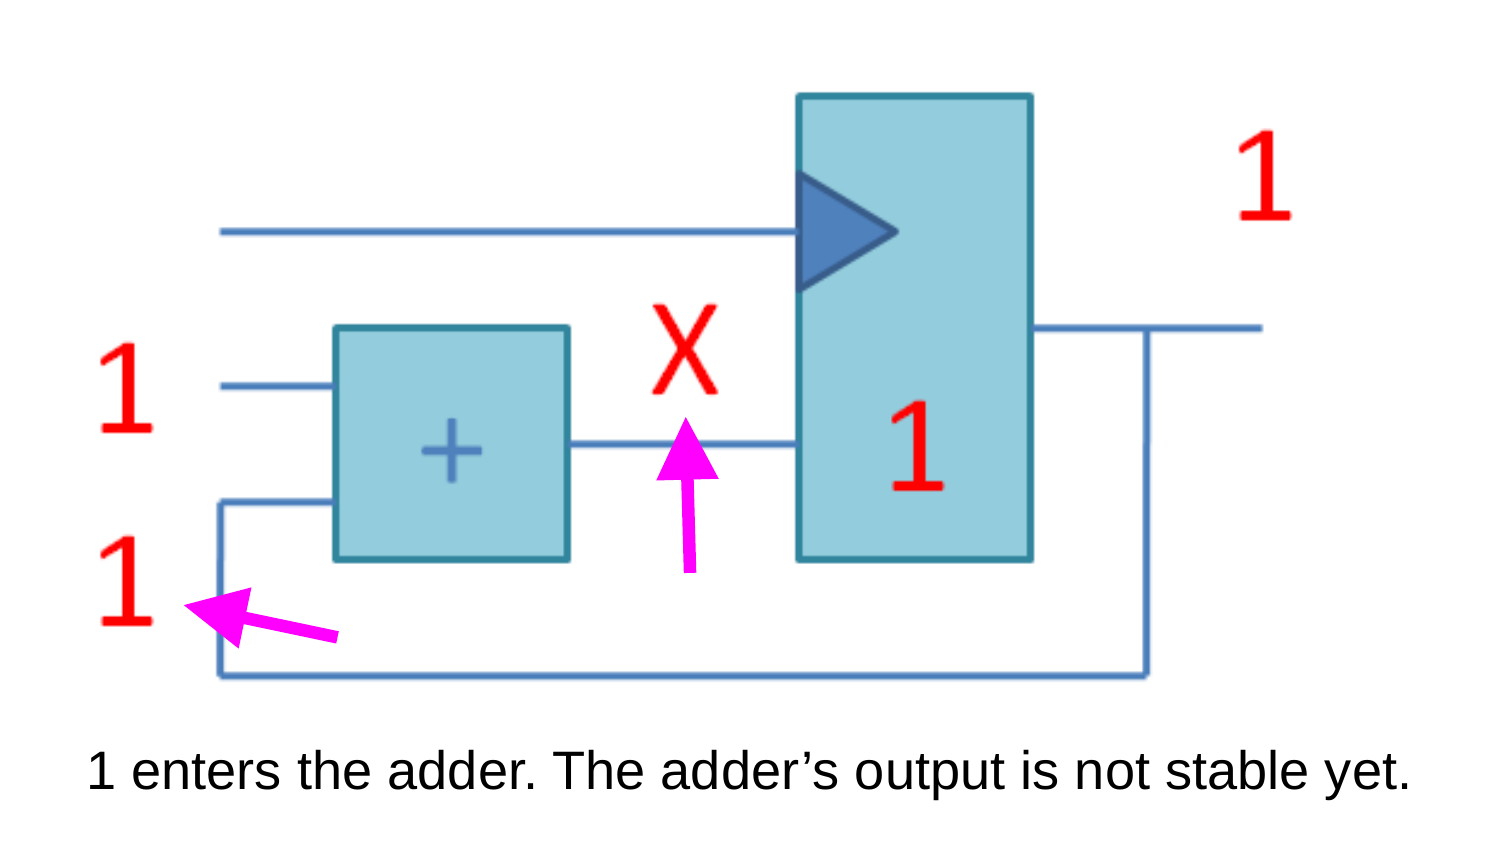

# 1 enters the adder. The adder’s output is not stable yet.